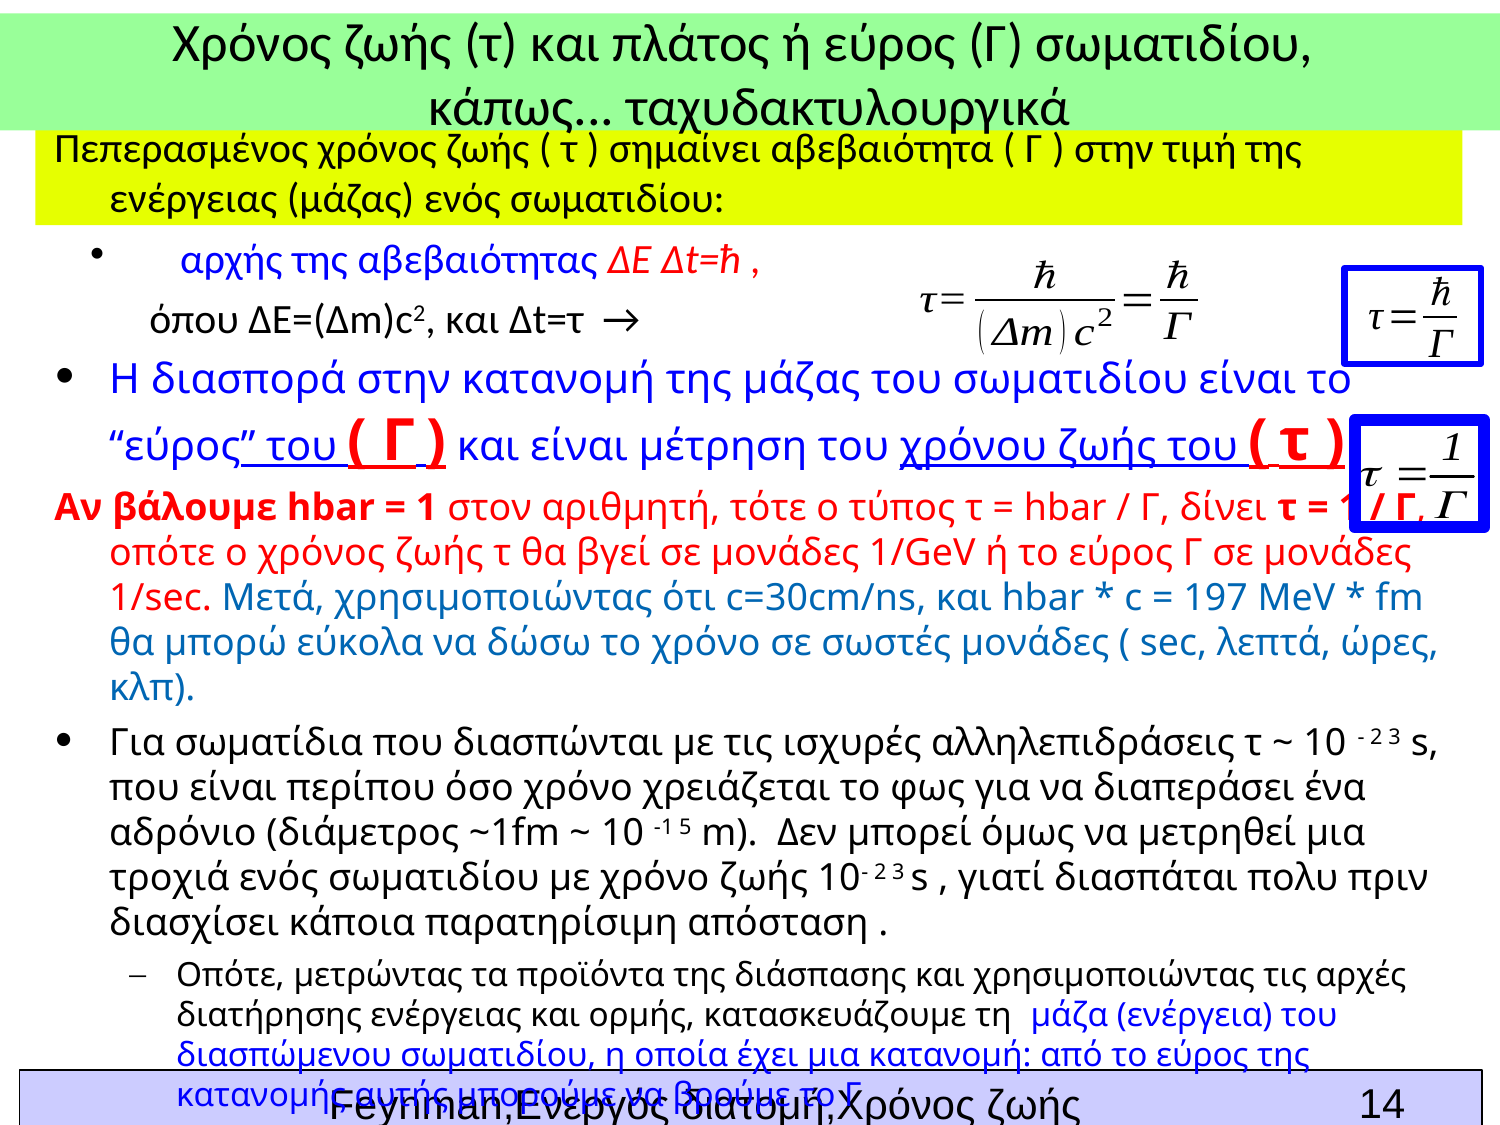

Χρόνος ζωής (τ) και πλάτος ή εύρος (Γ) σωματιδίου,
κάπως... ταχυδακτυλουργικά
Πεπερασμένος χρόνος ζωής ( τ ) σημαίνει αβεβαιότητα ( Γ ) στην τιμή της ενέργειας (μάζας) ενός σωματιδίου:
αρχής της αβεβαιότητας ΔΕ Δt=ħ ,
 όπου ΔΕ=(Δm)c2, και Δt=τ →
Η διασπορά στην κατανομή της μάζας του σωματιδίου είναι το “εύρος” του ( Γ ) και είναι μέτρηση του χρόνου ζωής του ( τ )
Αν βάλουμε hbar = 1 στον αριθμητή, τότε ο τύπος τ = hbar / Γ, δίνει τ = 1 / Γ, οπότε ο χρόνος ζωής τ θα βγεί σε μονάδες 1/GeV ή το εύρος Γ σε μονάδες 1/sec. Μετά, χρησιμοποιώντας ότι c=30cm/ns, και hbar * c = 197 MeV * fm θα μπορώ εύκολα να δώσω το χρόνο σε σωστές μονάδες ( sec, λεπτά, ώρες, κλπ).
Για σωματίδια που διασπώνται με τις ισχυρές αλληλεπιδράσεις τ ~ 10 - 2 3 s, που είναι περίπου όσο χρόνο χρειάζεται το φως για να διαπεράσει ένα αδρόνιο (διάμετρος ~1fm ~ 10 -1 5 m). Δεν μπορεί όμως να μετρηθεί μια τροχιά ενός σωματιδίου με χρόνο ζωής 10- 2 3 s , γιατί διασπάται πολυ πριν διασχίσει κάποια παρατηρίσιμη απόσταση .
Οπότε, μετρώντας τα προϊόντα της διάσπασης και χρησιμοποιώντας τις αρχές διατήρησης ενέργειας και ορμής, κατασκευάζουμε τη μάζα (ενέργεια) του διασπώμενου σωματιδίου, η οποία έχει μια κατανομή: από το εύρος της κατανομής αυτής μπορούμε να βρούμε το Γ
14
Feynman,Eνεργός διατομή,Xρόνος ζωής